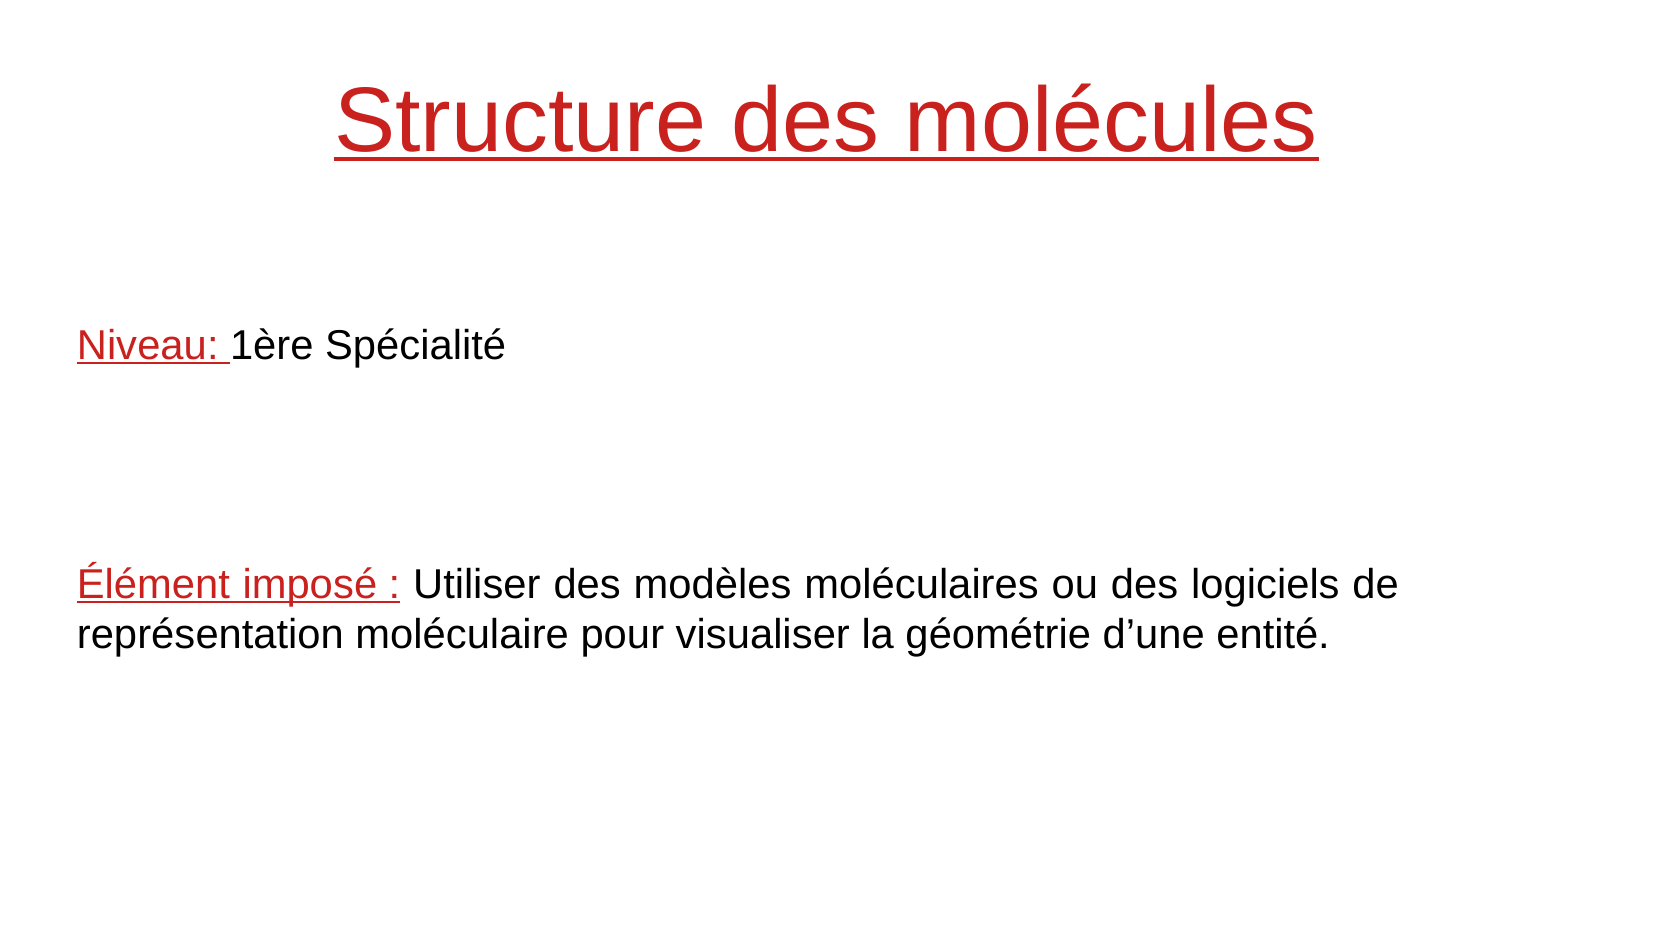

# Structure des molécules
Niveau: 1ère Spécialité
Élément imposé : Utiliser des modèles moléculaires ou des logiciels de représentation moléculaire pour visualiser la géométrie d’une entité.